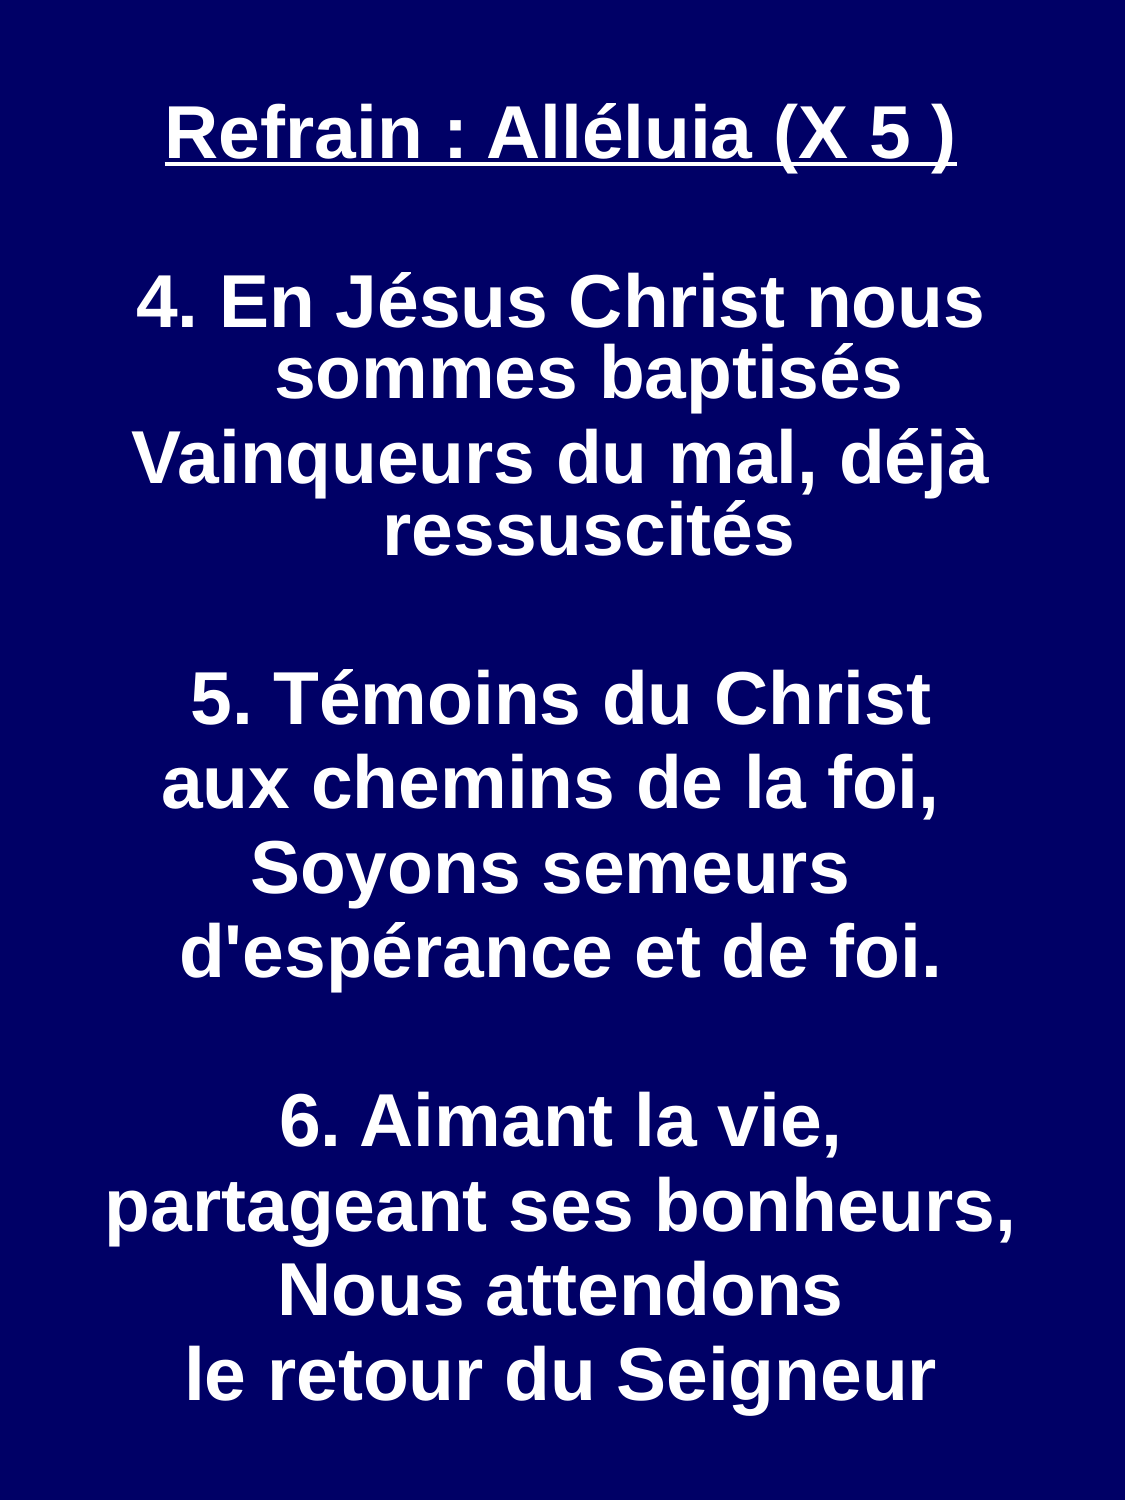

Refrain : Alléluia (X 5 )
4. En Jésus Christ nous sommes baptisés
Vainqueurs du mal, déjà ressuscités
5. Témoins du Christ
aux chemins de la foi,
Soyons semeurs
d'espérance et de foi.
6. Aimant la vie,
partageant ses bonheurs,
Nous attendons
le retour du Seigneur